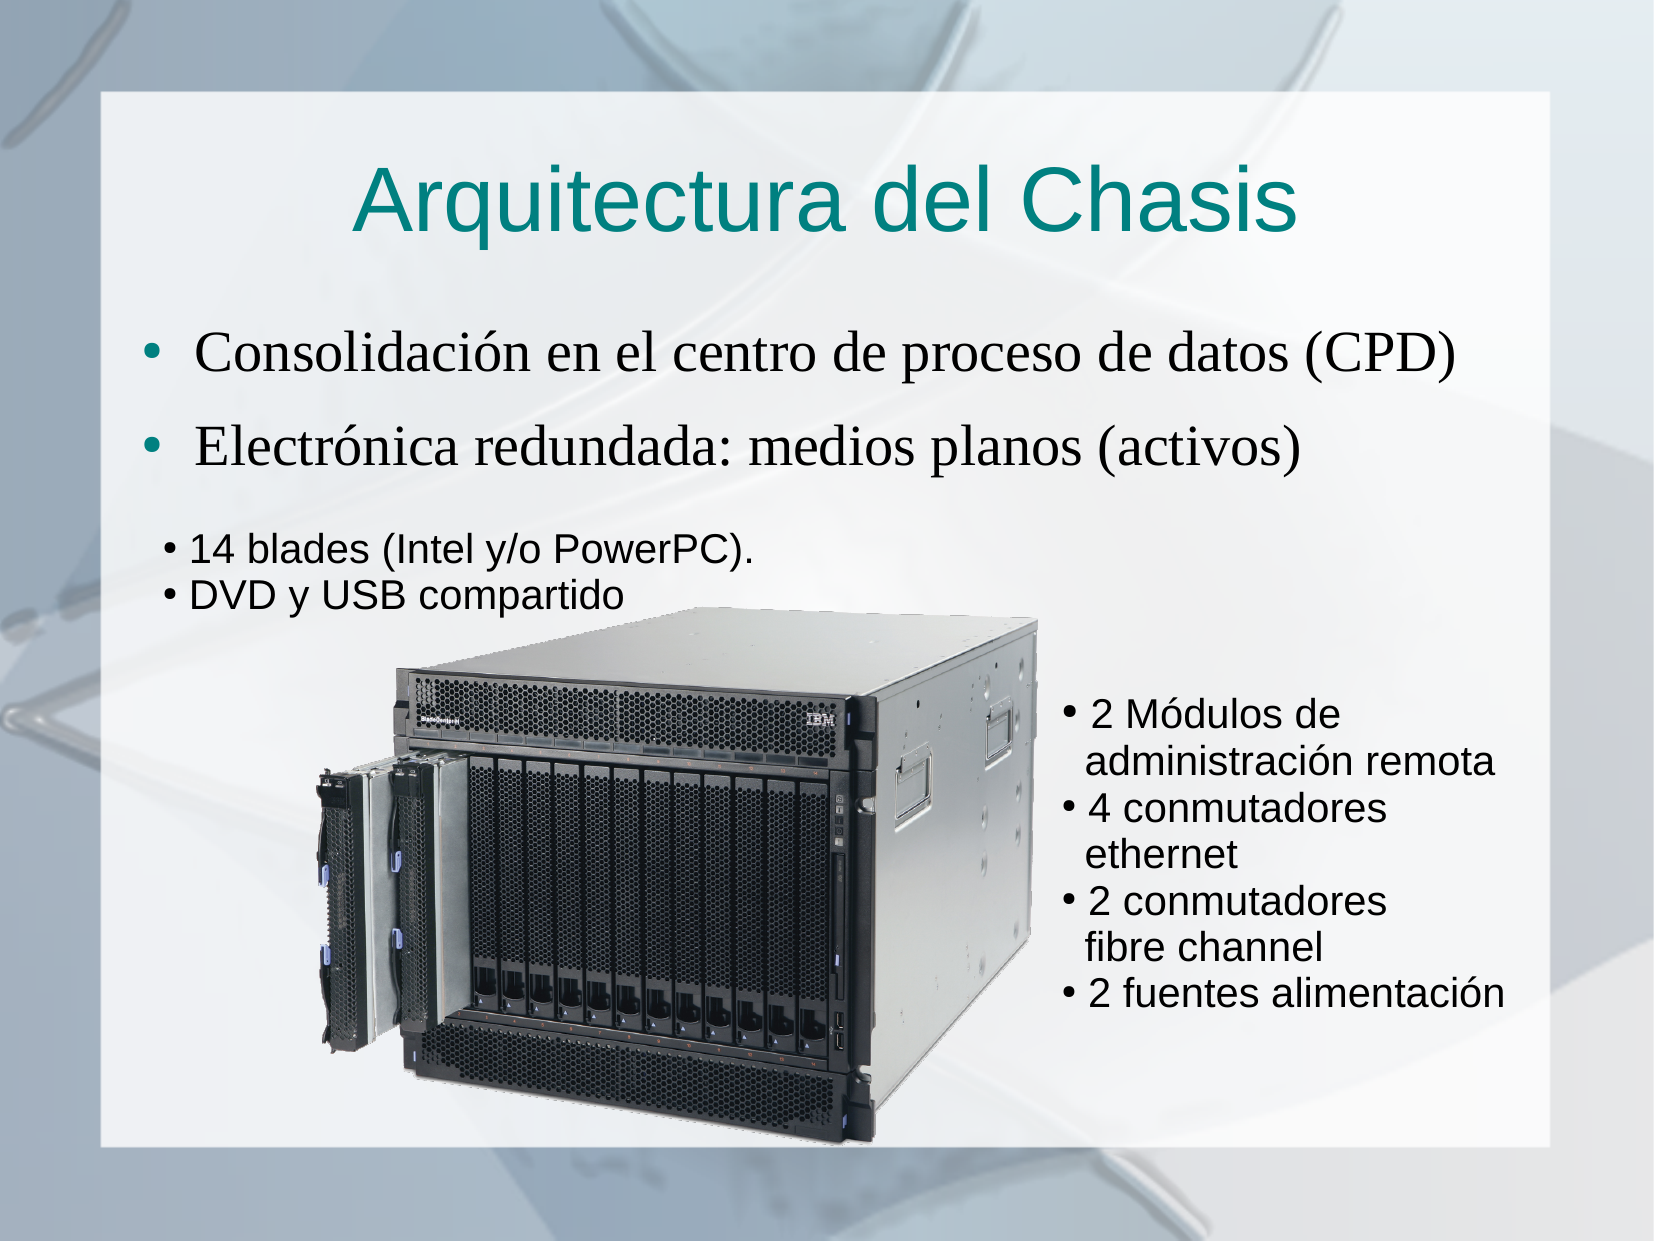

# Arquitectura del Chasis
Consolidación en el centro de proceso de datos (CPD)
Electrónica redundada: medios planos (activos)
 14 blades (Intel y/o PowerPC).
 DVD y USB compartido
 2 Módulos de
 administración remota
 4 conmutadores
 ethernet
 2 conmutadores
 fibre channel
 2 fuentes alimentación